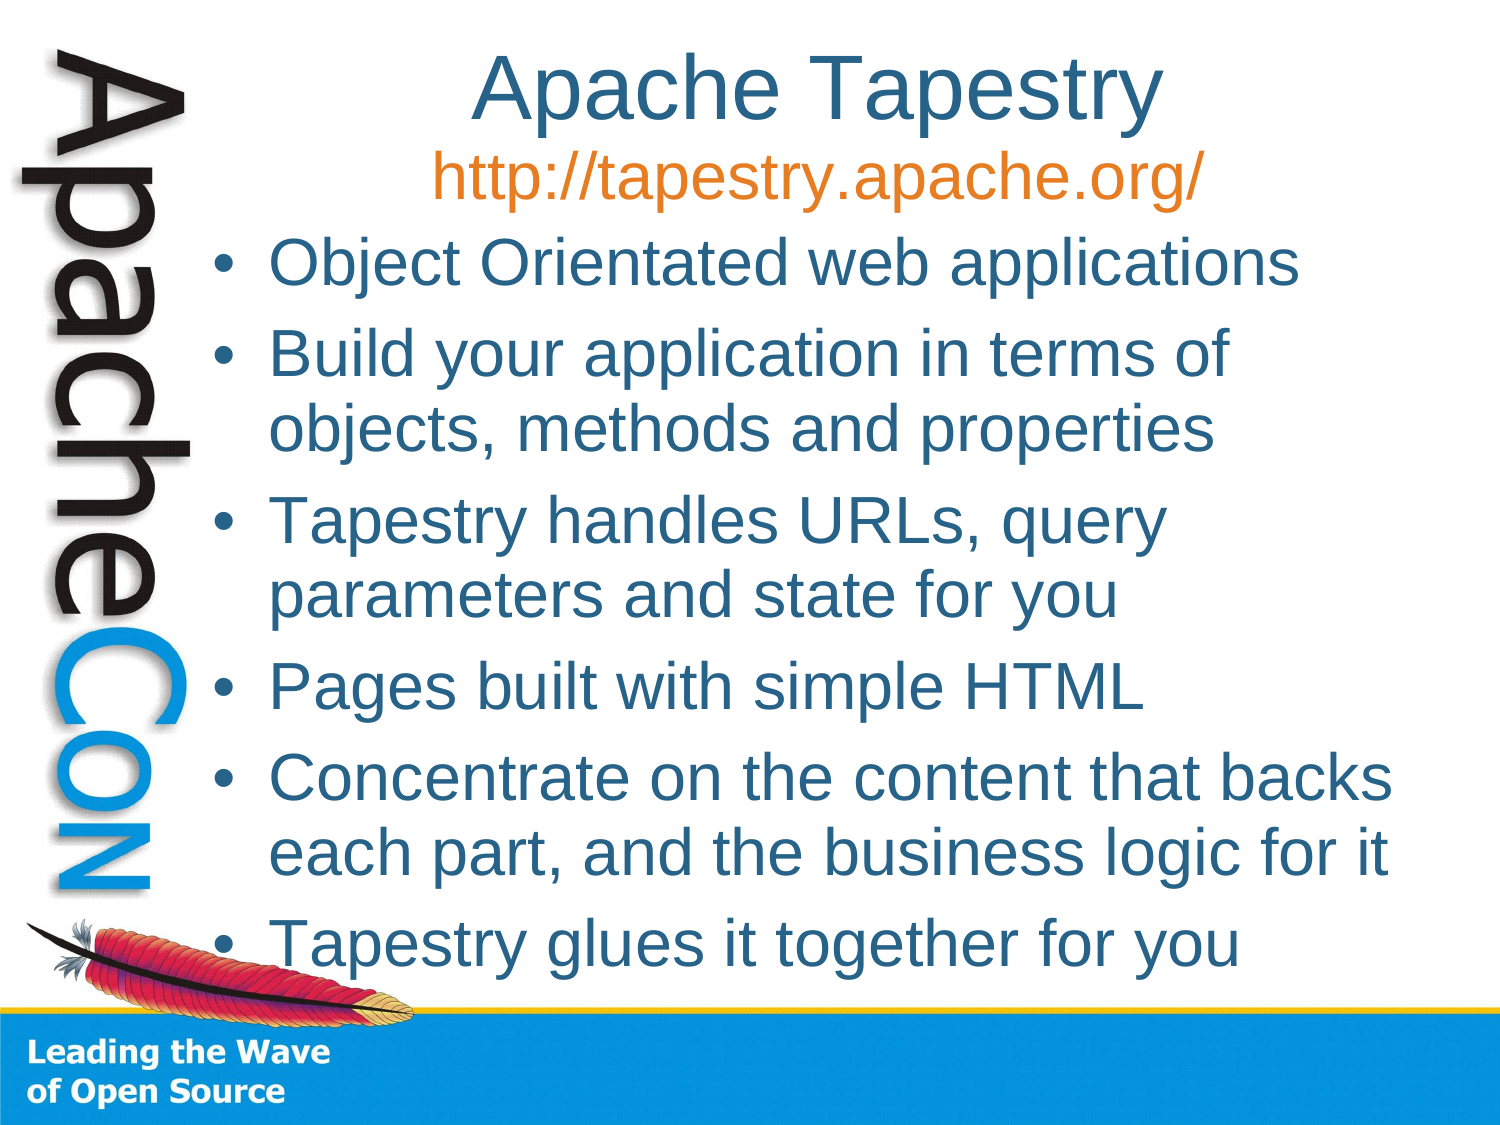

# Apache Tapestry http://tapestry.apache.org/
Object Orientated web applications
Build your application in terms of objects, methods and properties
Tapestry handles URLs, query parameters and state for you
Pages built with simple HTML
Concentrate on the content that backs each part, and the business logic for it
Tapestry glues it together for you